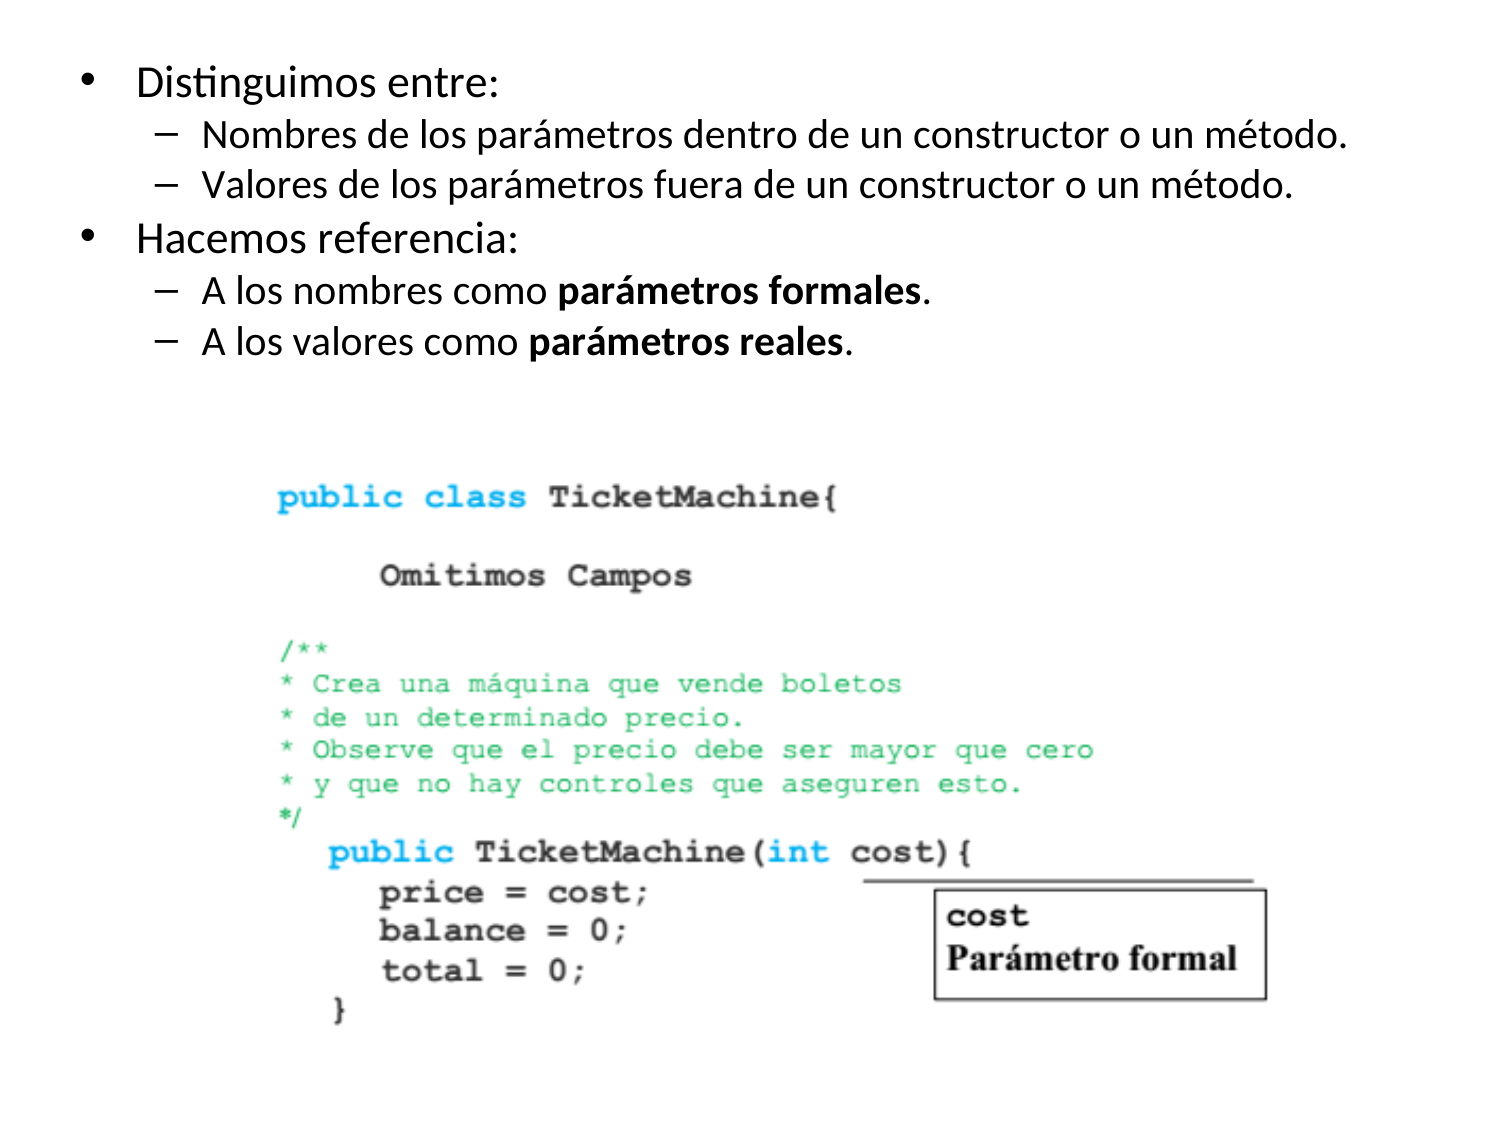

# Distinguimos entre:
Nombres de los parámetros dentro de un constructor o un método.
Valores de los parámetros fuera de un constructor o un método.
Hacemos referencia:
A los nombres como parámetros formales.
A los valores como parámetros reales.